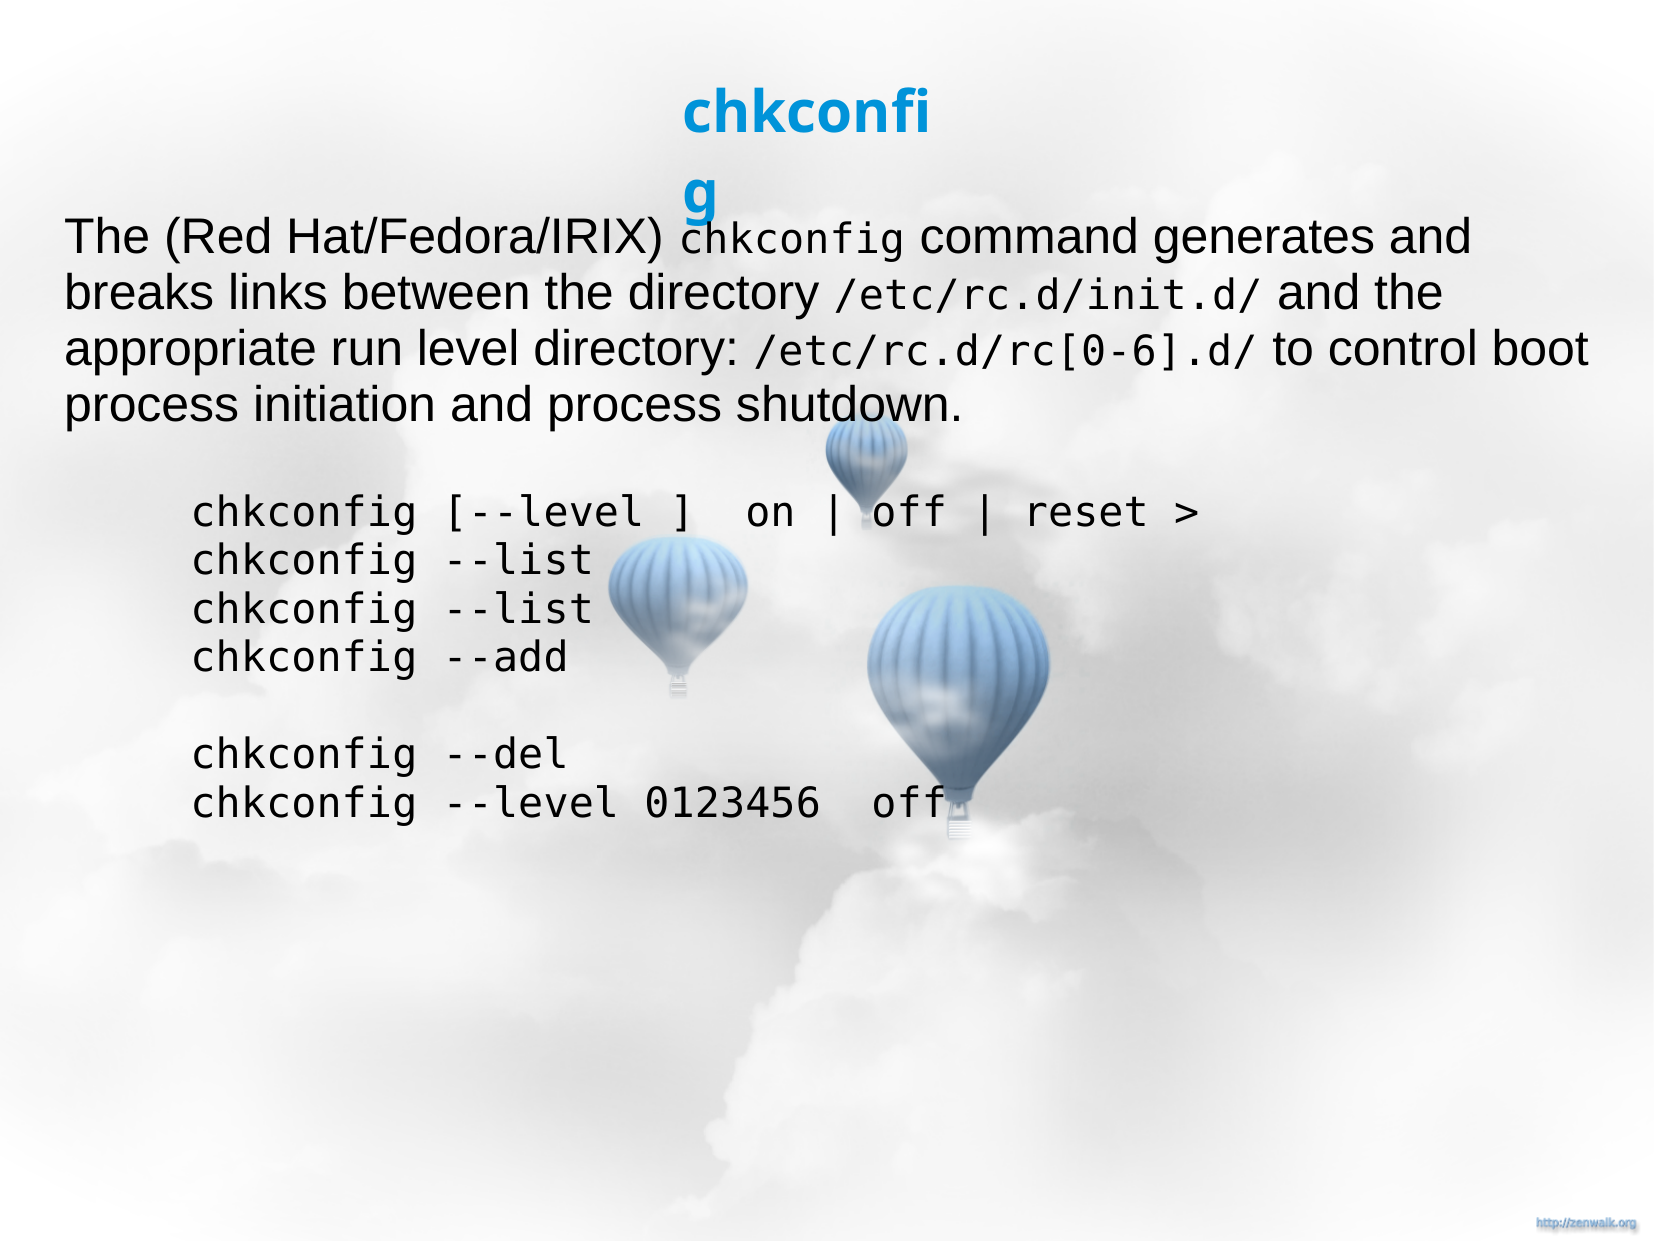

chkconfig
The (Red Hat/Fedora/IRIX) chkconfig command generates and breaks links between the directory /etc/rc.d/init.d/ and the appropriate run level directory: /etc/rc.d/rc[0-6].d/ to control boot process initiation and process shutdown.
 chkconfig [--level ] on | off | reset >
 chkconfig --list
 chkconfig --list
 chkconfig --add
 chkconfig --del
 chkconfig --level 0123456 off